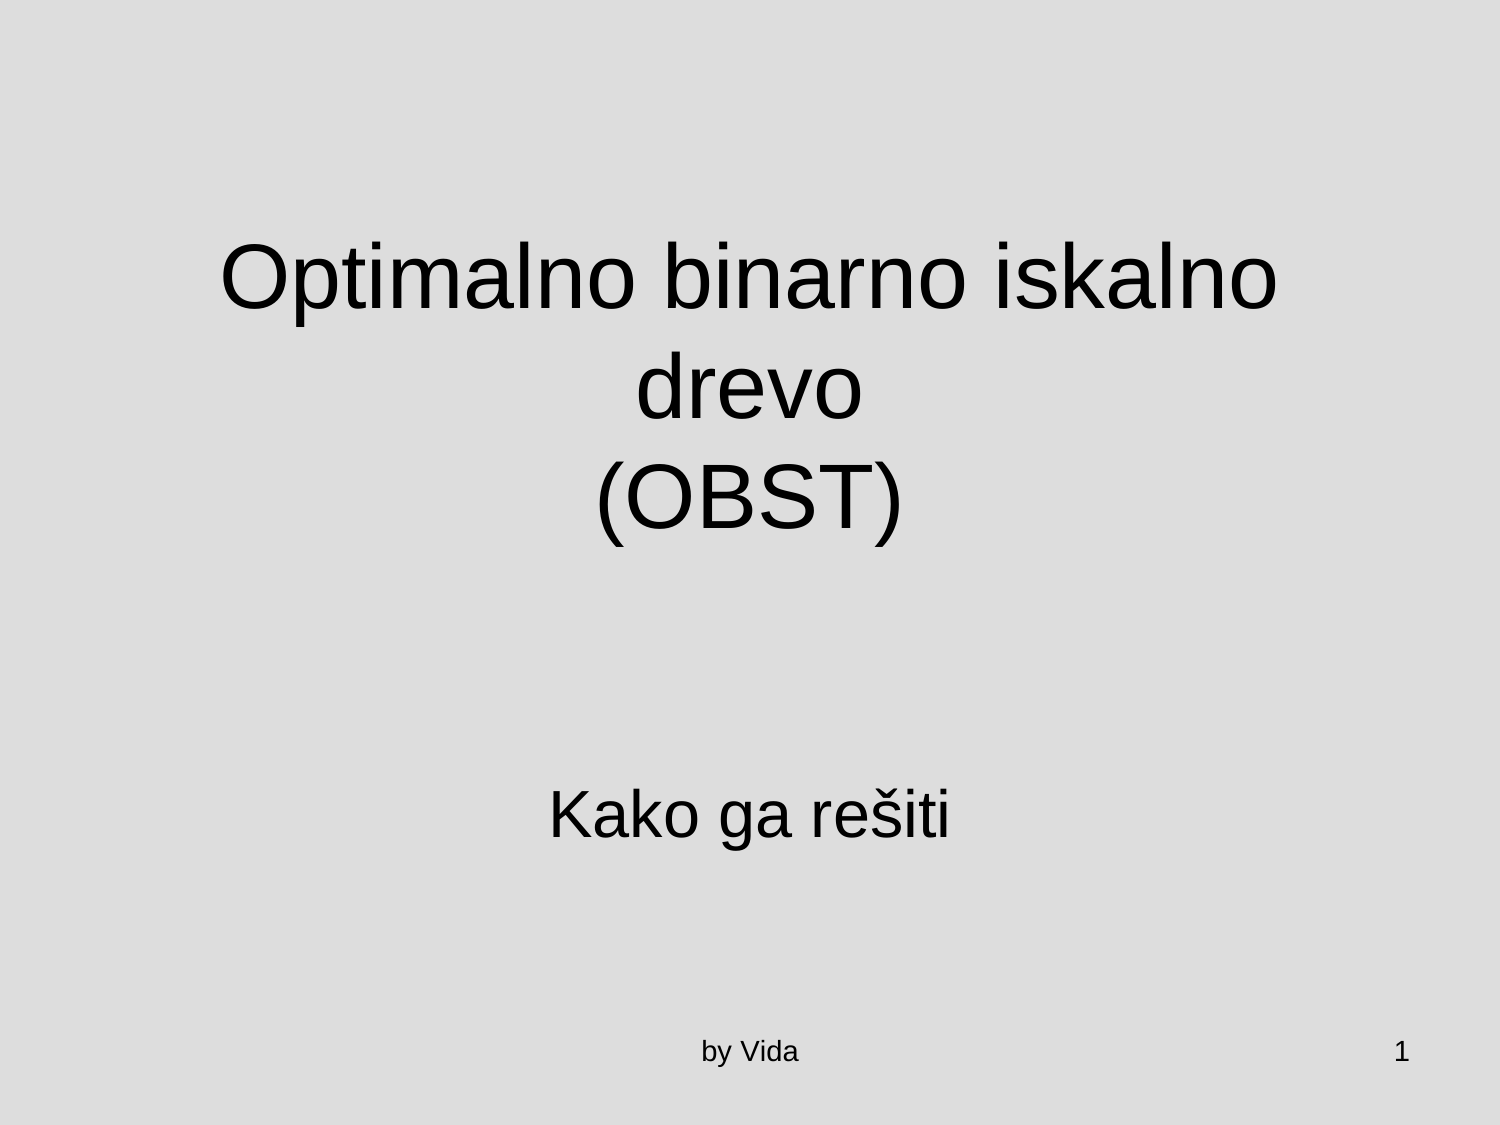

# Optimalno binarno iskalno drevo (OBST)
Kako ga rešiti
by Vida